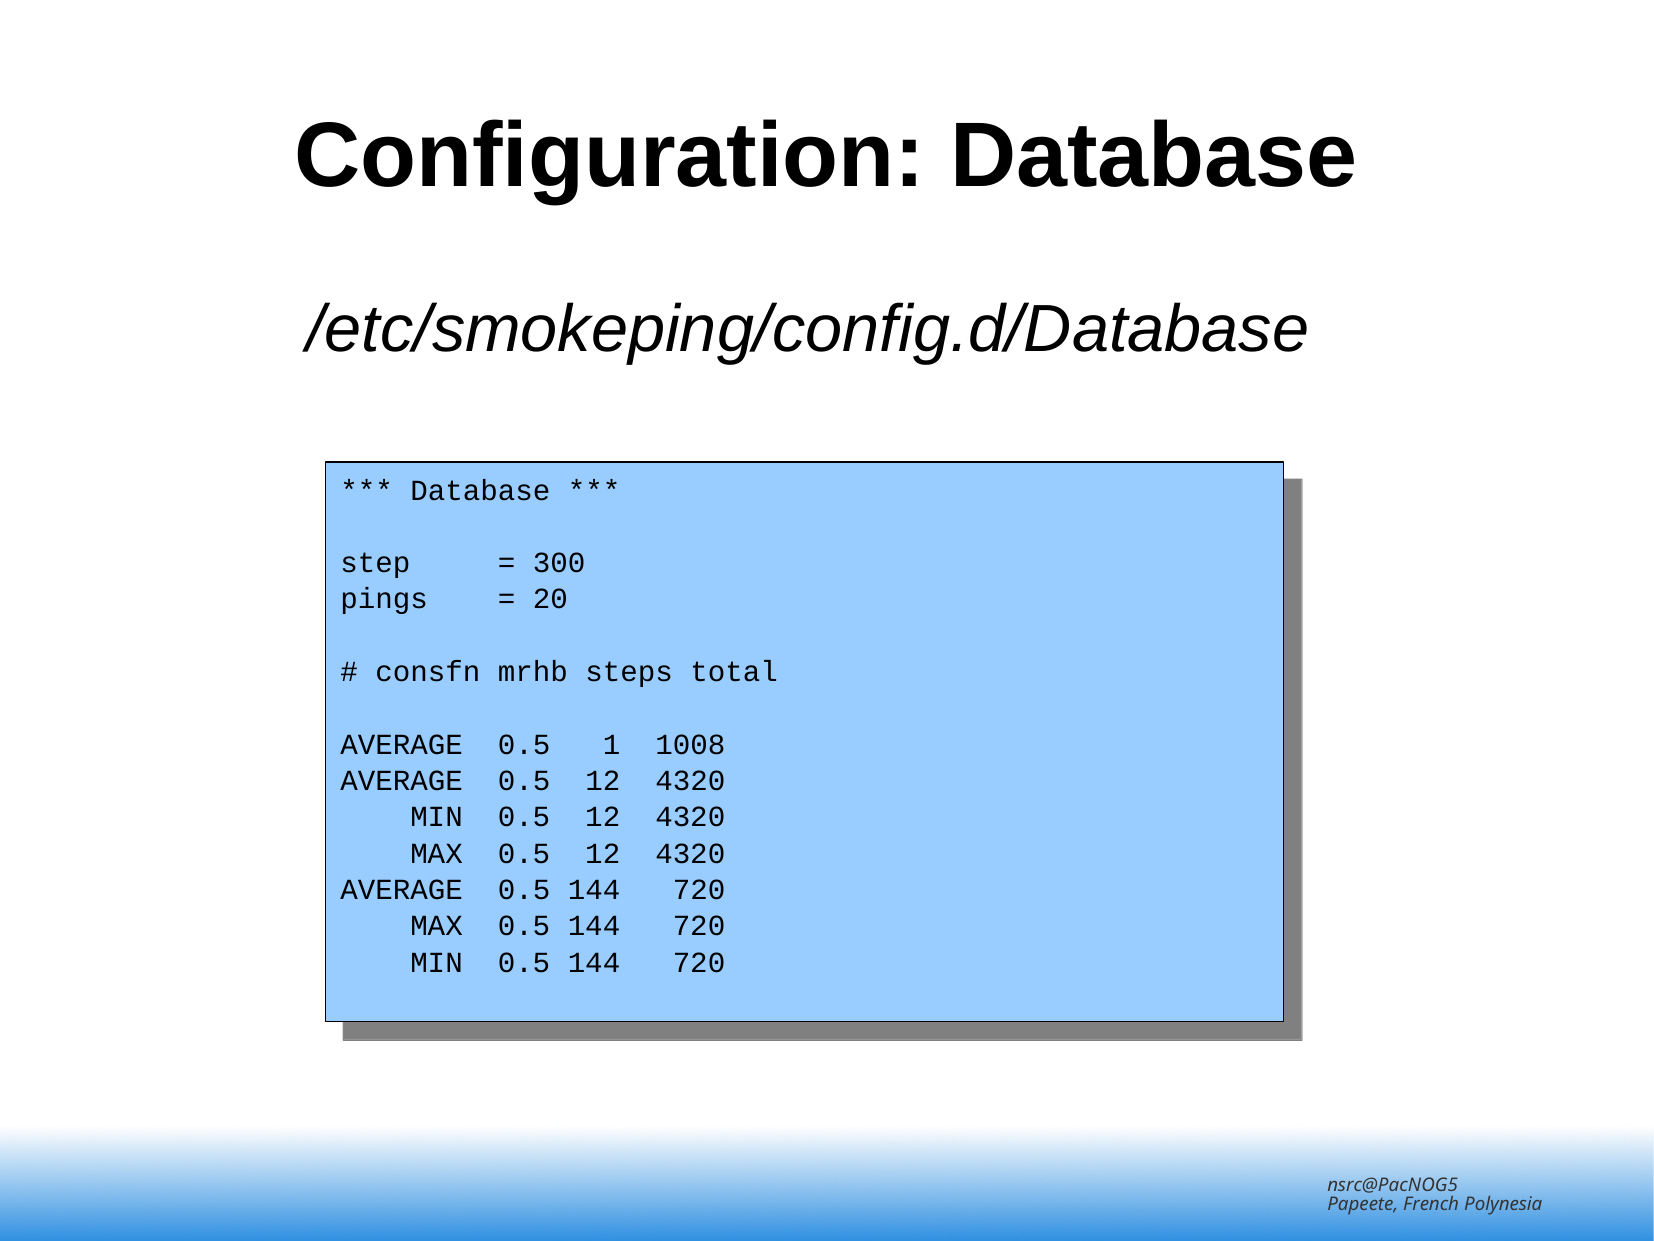

# Configuration: Database
/etc/smokeping/config.d/Database
*** Database ***
step = 300
pings = 20
# consfn mrhb steps total
AVERAGE 0.5 1 1008
AVERAGE 0.5 12 4320
 MIN 0.5 12 4320
 MAX 0.5 12 4320
AVERAGE 0.5 144 720
 MAX 0.5 144 720
 MIN 0.5 144 720